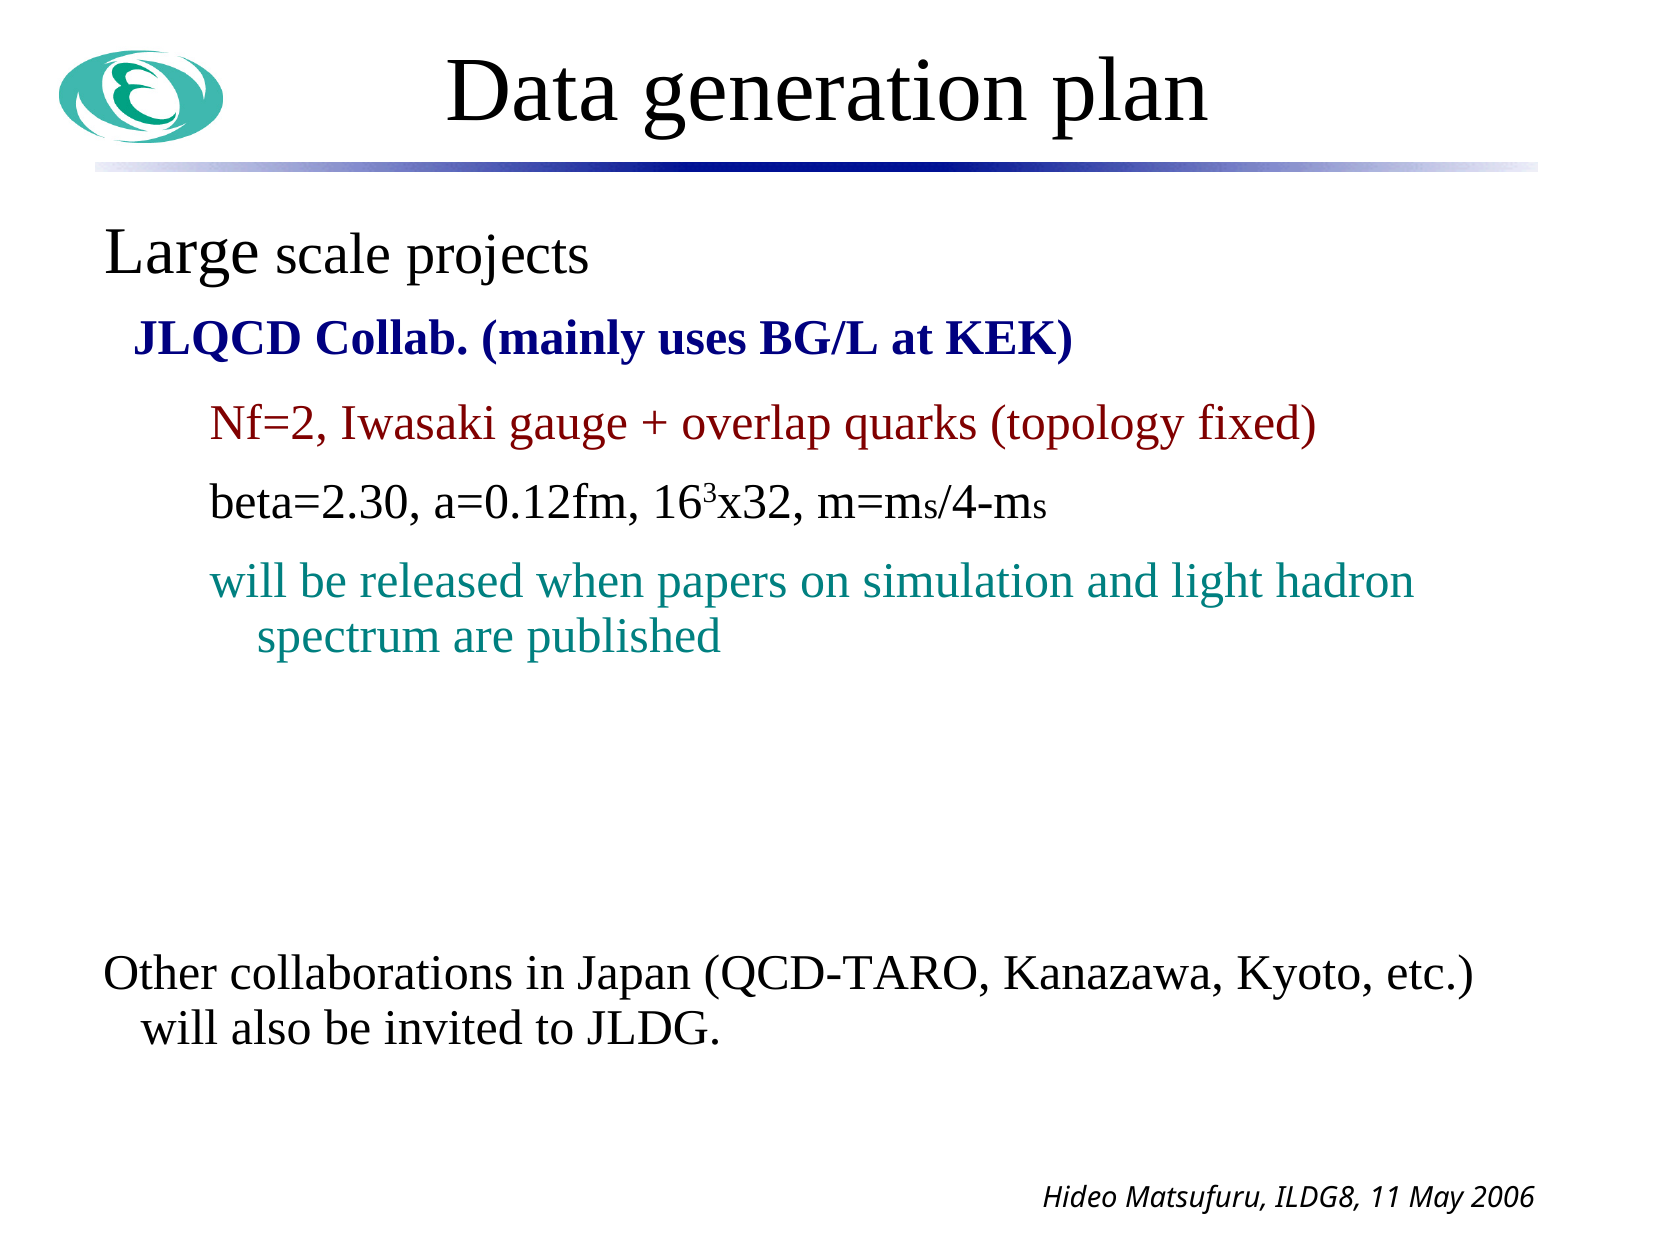

# Data generation plan
Large scale projects
JLQCD Collab. (mainly uses BG/L at KEK)
Nf=2, Iwasaki gauge + overlap quarks (topology fixed)
beta=2.30, a=0.12fm, 163x32, m=ms/4-ms
will be released when papers on simulation and light hadron spectrum are published
Other collaborations in Japan (QCD-TARO, Kanazawa, Kyoto, etc.)
 will also be invited to JLDG.